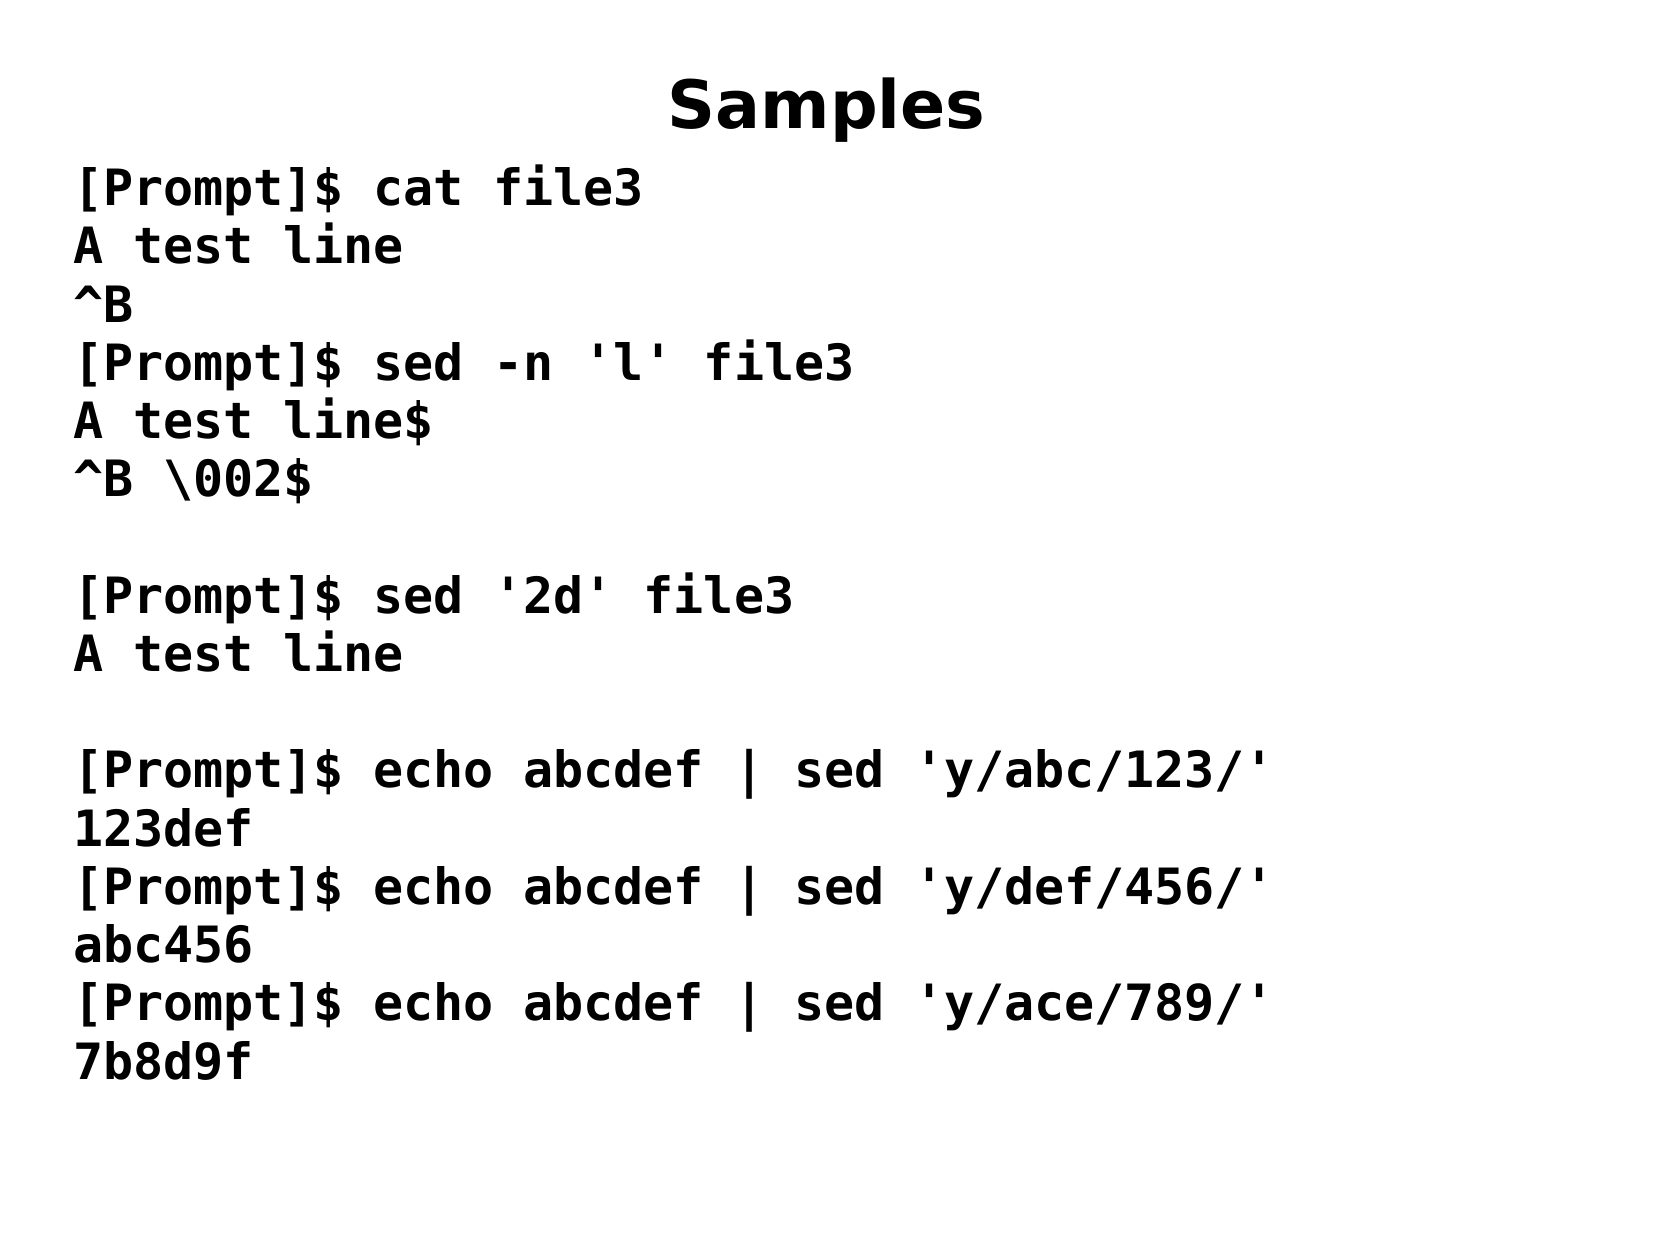

Samples
[Prompt]$ cat file3
A test line
^B
[Prompt]$ sed -n 'l' file3
A test line$
^B \002$
[Prompt]$ sed '2d' file3
A test line
[Prompt]$ echo abcdef | sed 'y/abc/123/'
123def
[Prompt]$ echo abcdef | sed 'y/def/456/'
abc456
[Prompt]$ echo abcdef | sed 'y/ace/789/'
7b8d9f